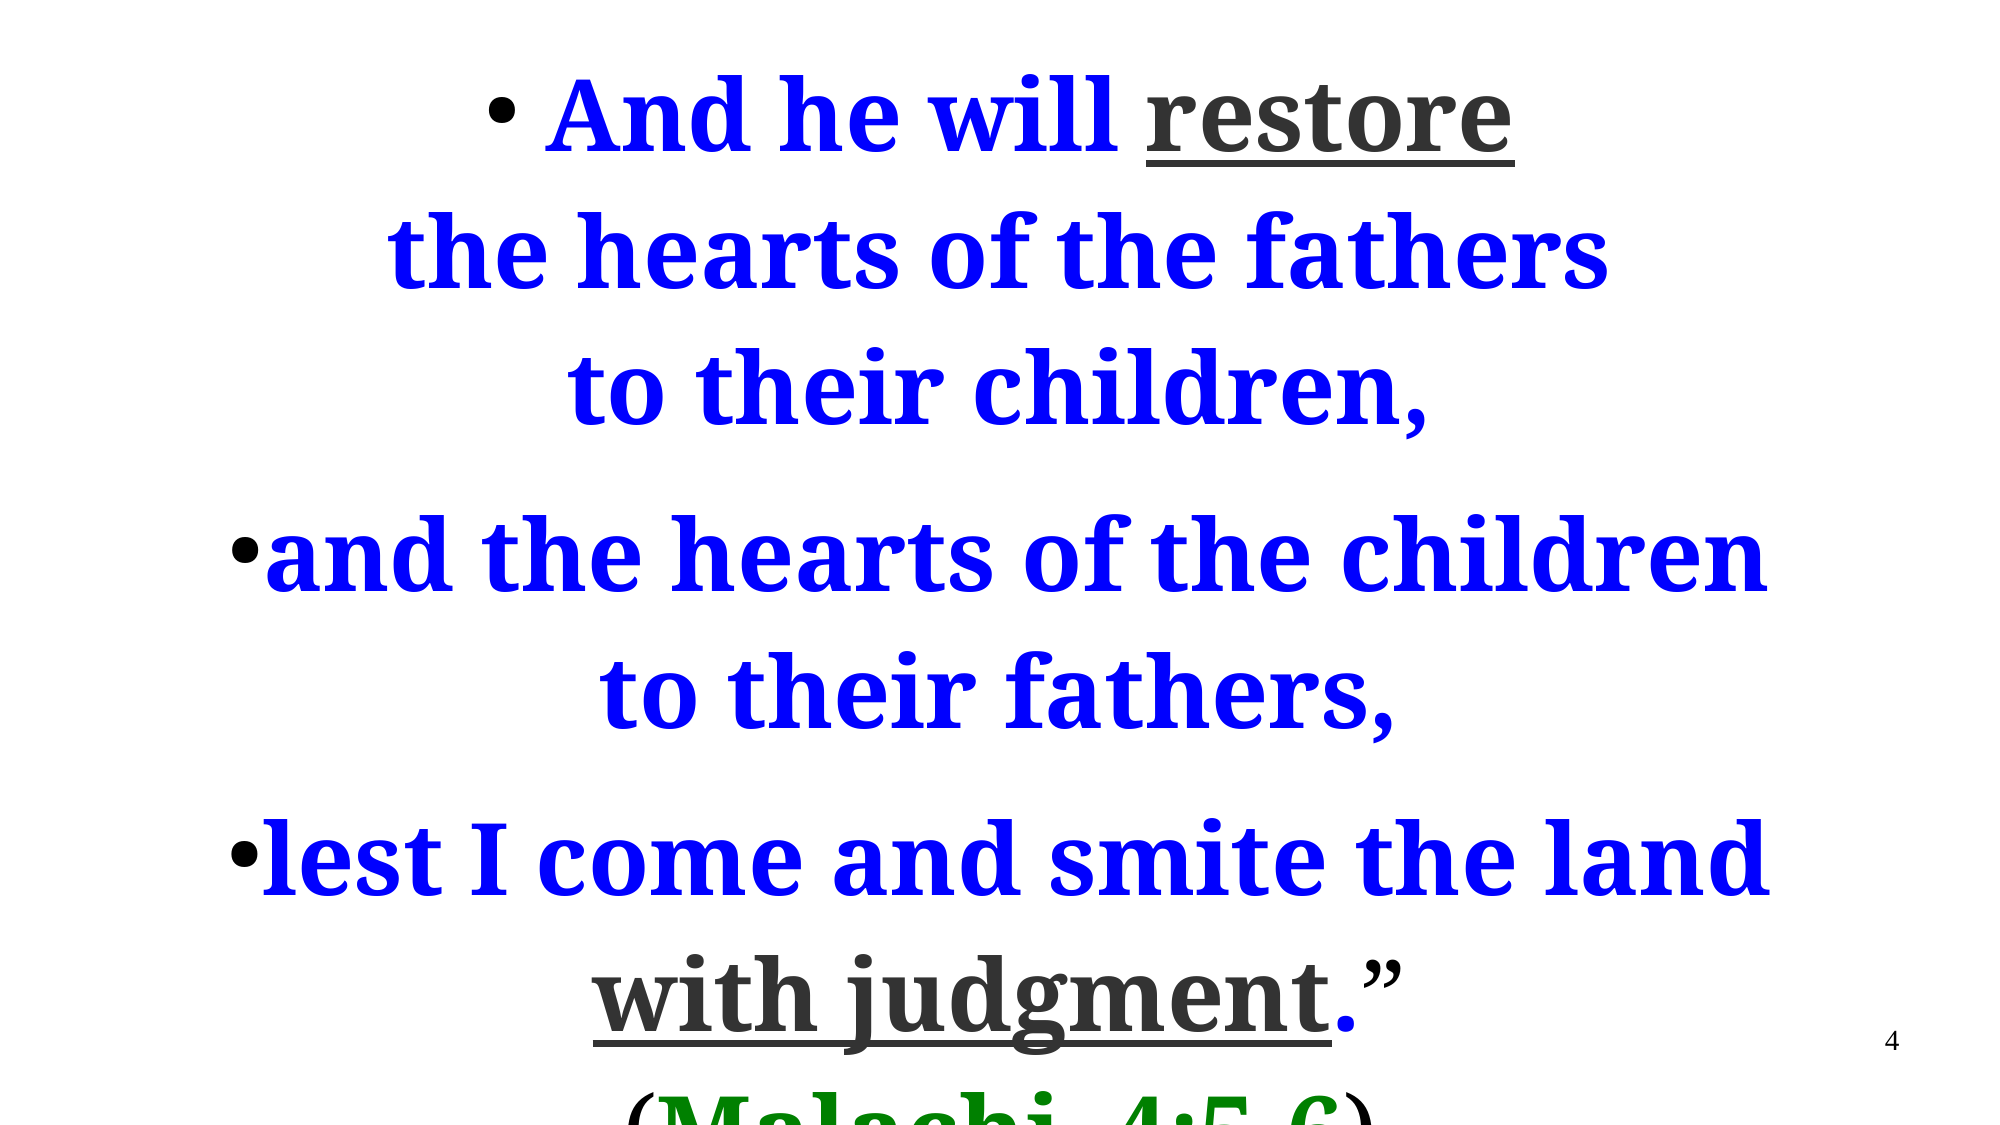

And he will restore
the hearts of the fathers
to their children,
and the hearts of the children
to their fathers,
lest I come and smite the land
with judgment.”
(Malachi 4:5-6).
4